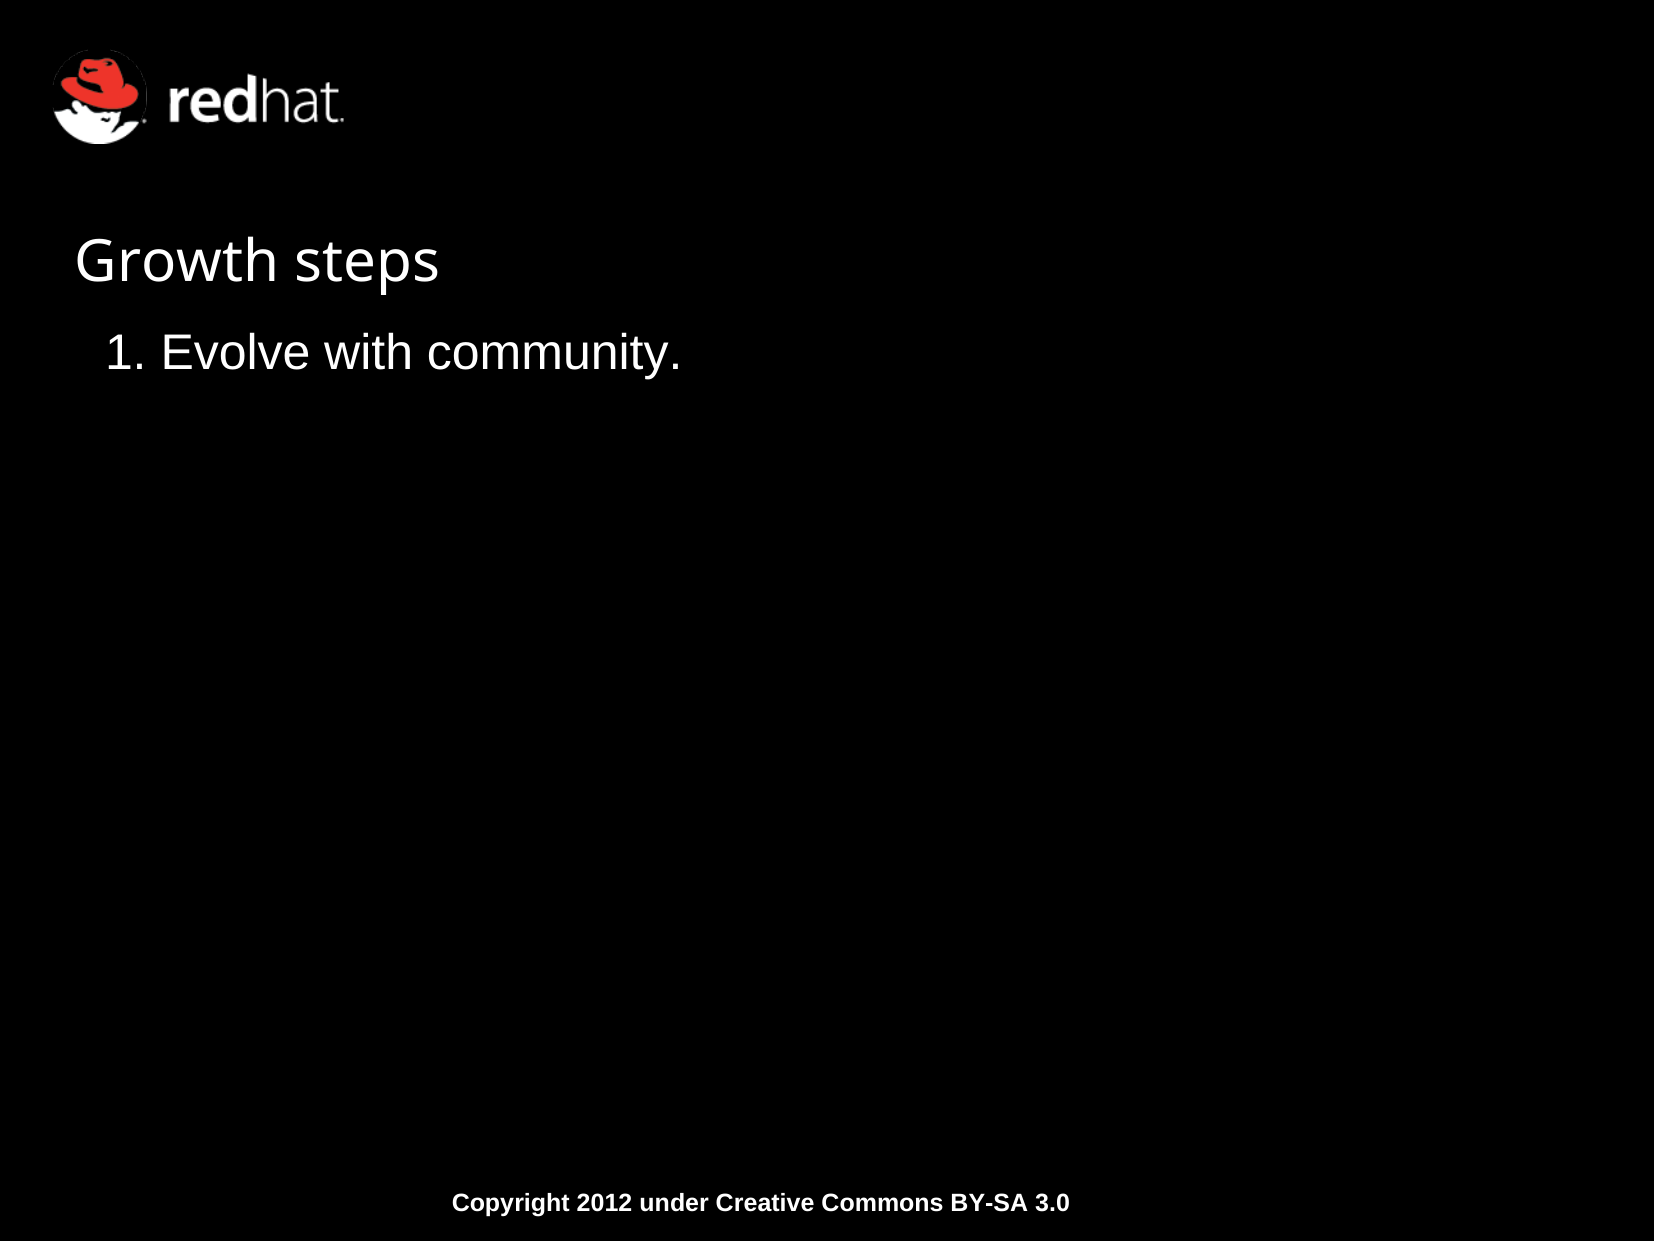

# Growth steps
 1. Evolve with community.